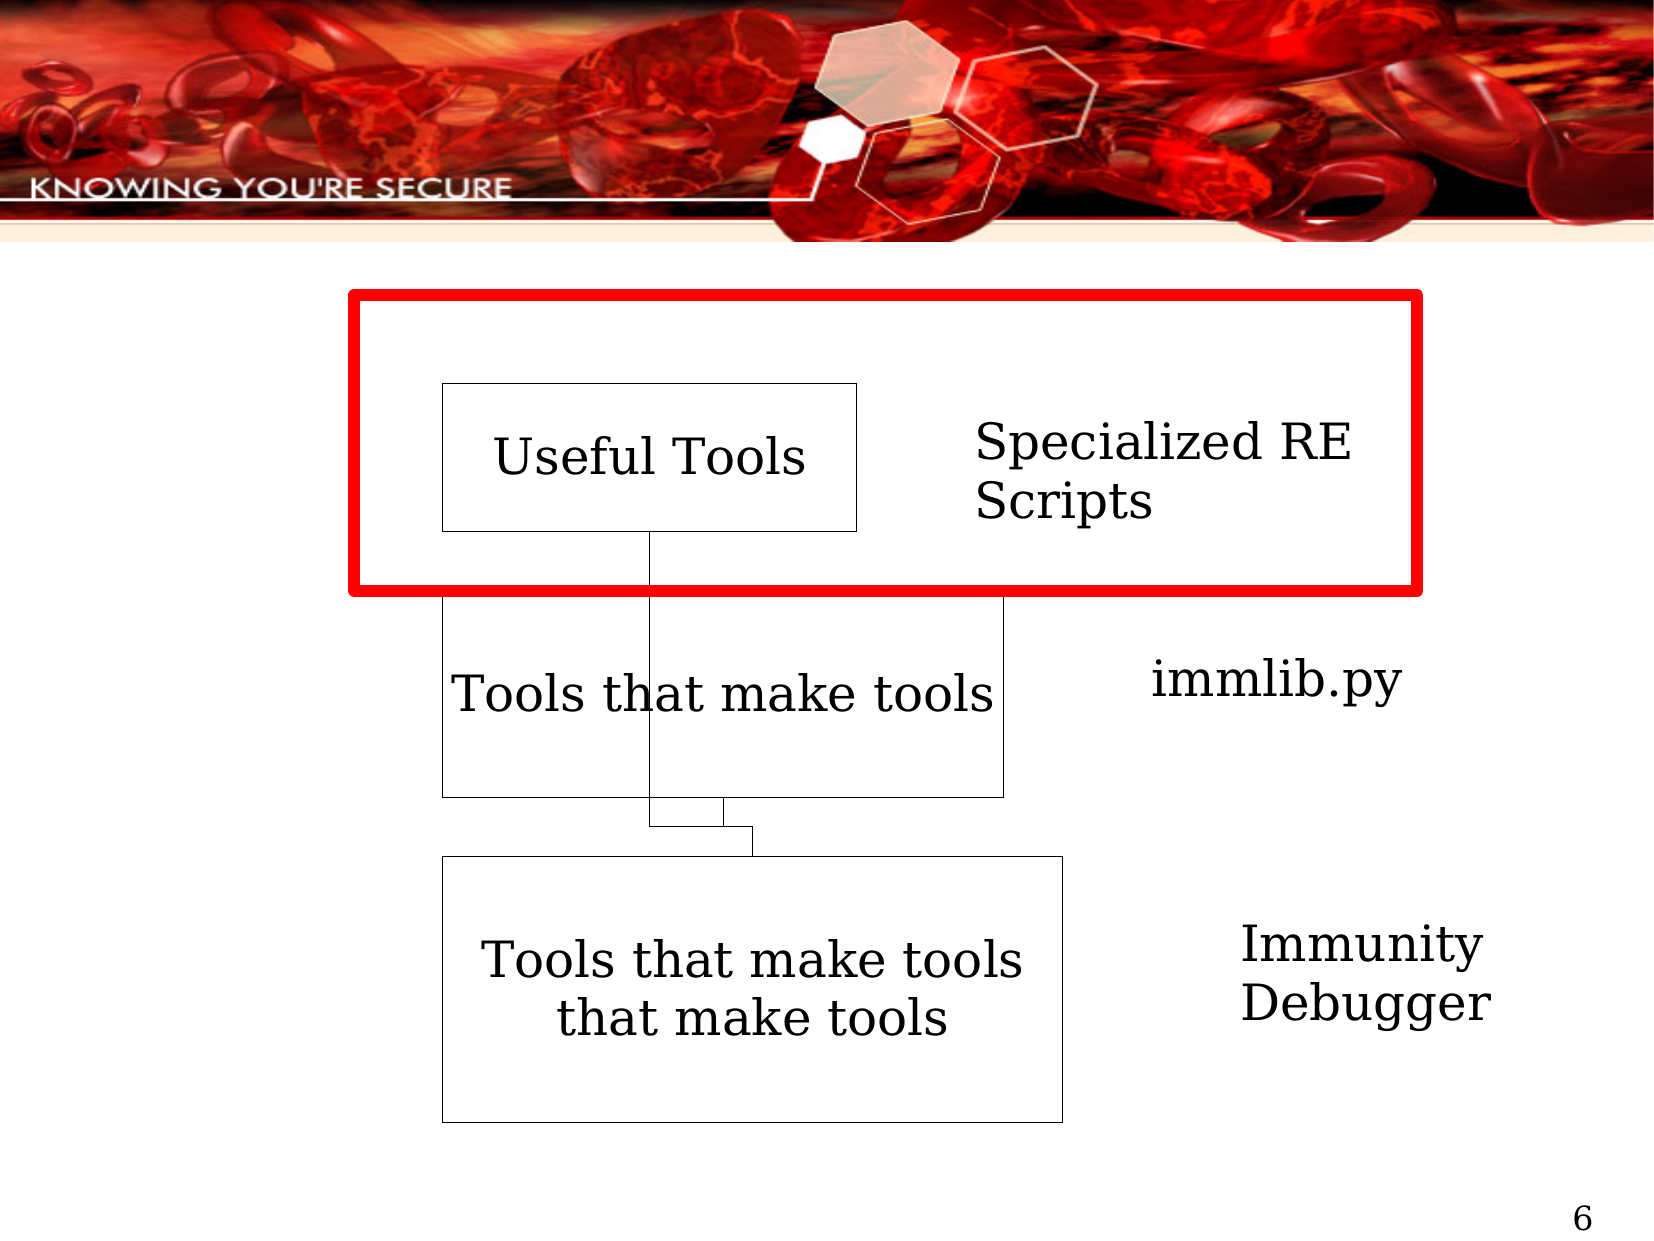

Useful Tools
Specialized RE Scripts
Tools that make tools
immlib.py
Tools that make tools
that make tools
Immunity Debugger